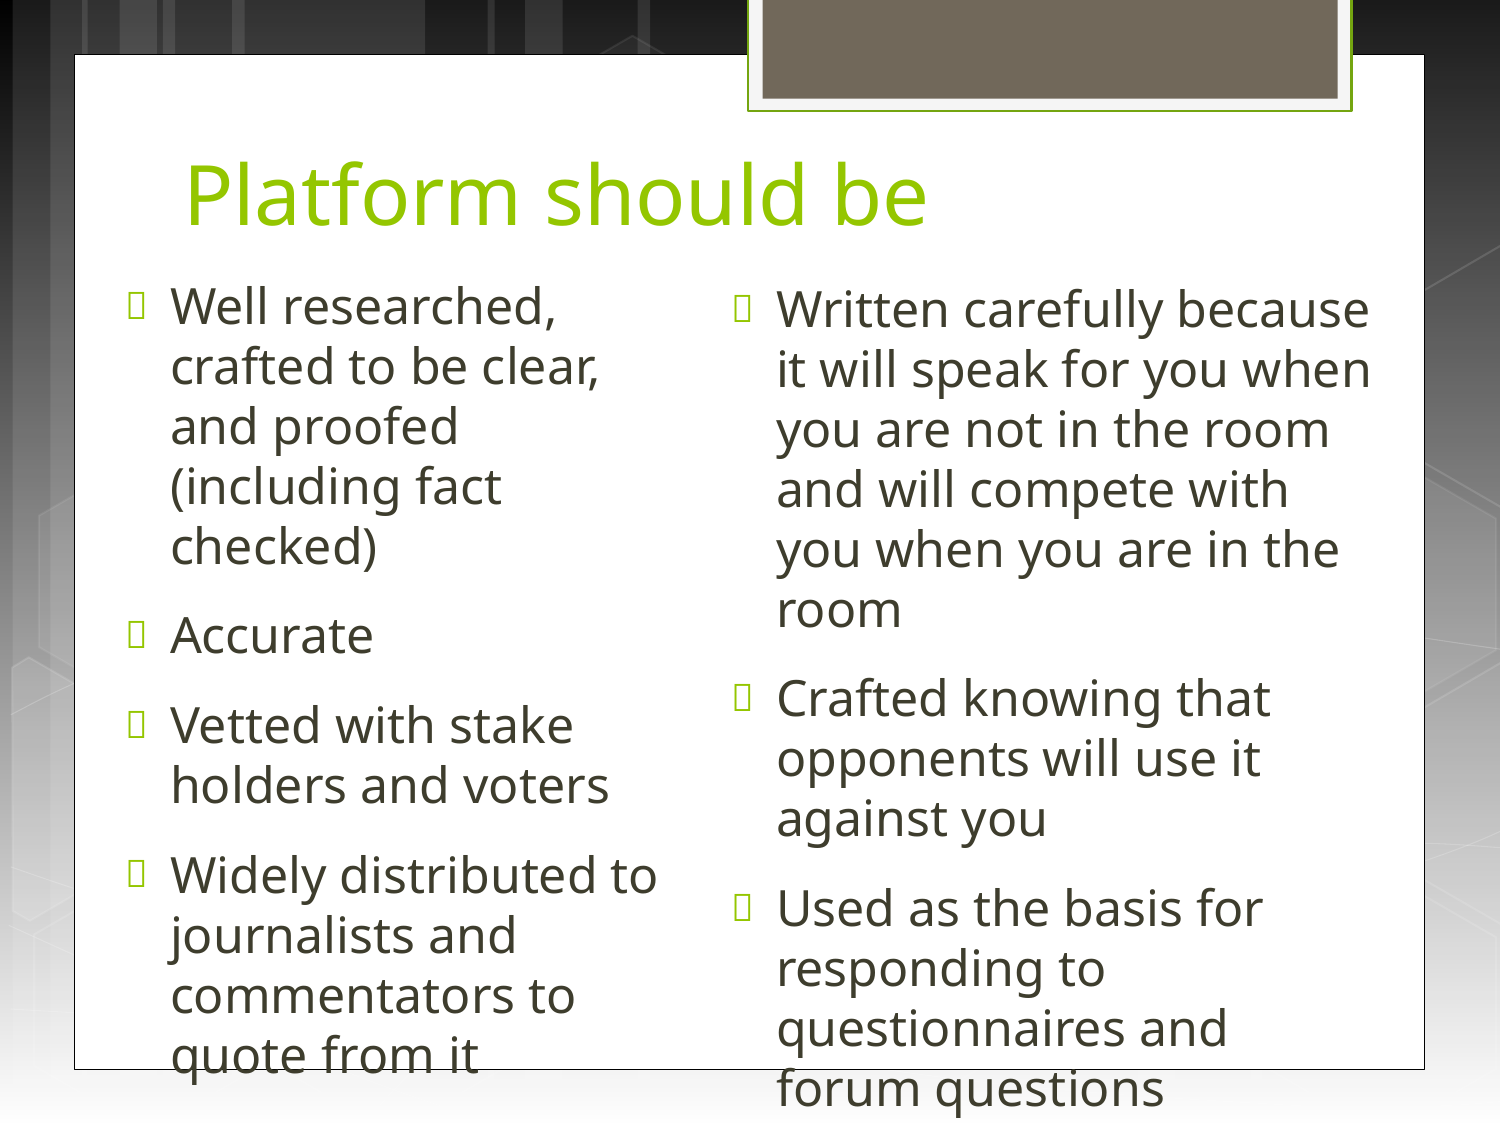

# Platform should be
Well researched, crafted to be clear, and proofed (including fact checked)
Accurate
Vetted with stake holders and voters
Widely distributed to journalists and commentators to quote from it
Written carefully because it will speak for you when you are not in the room and will compete with you when you are in the room
Crafted knowing that opponents will use it against you
Used as the basis for responding to questionnaires and forum questions